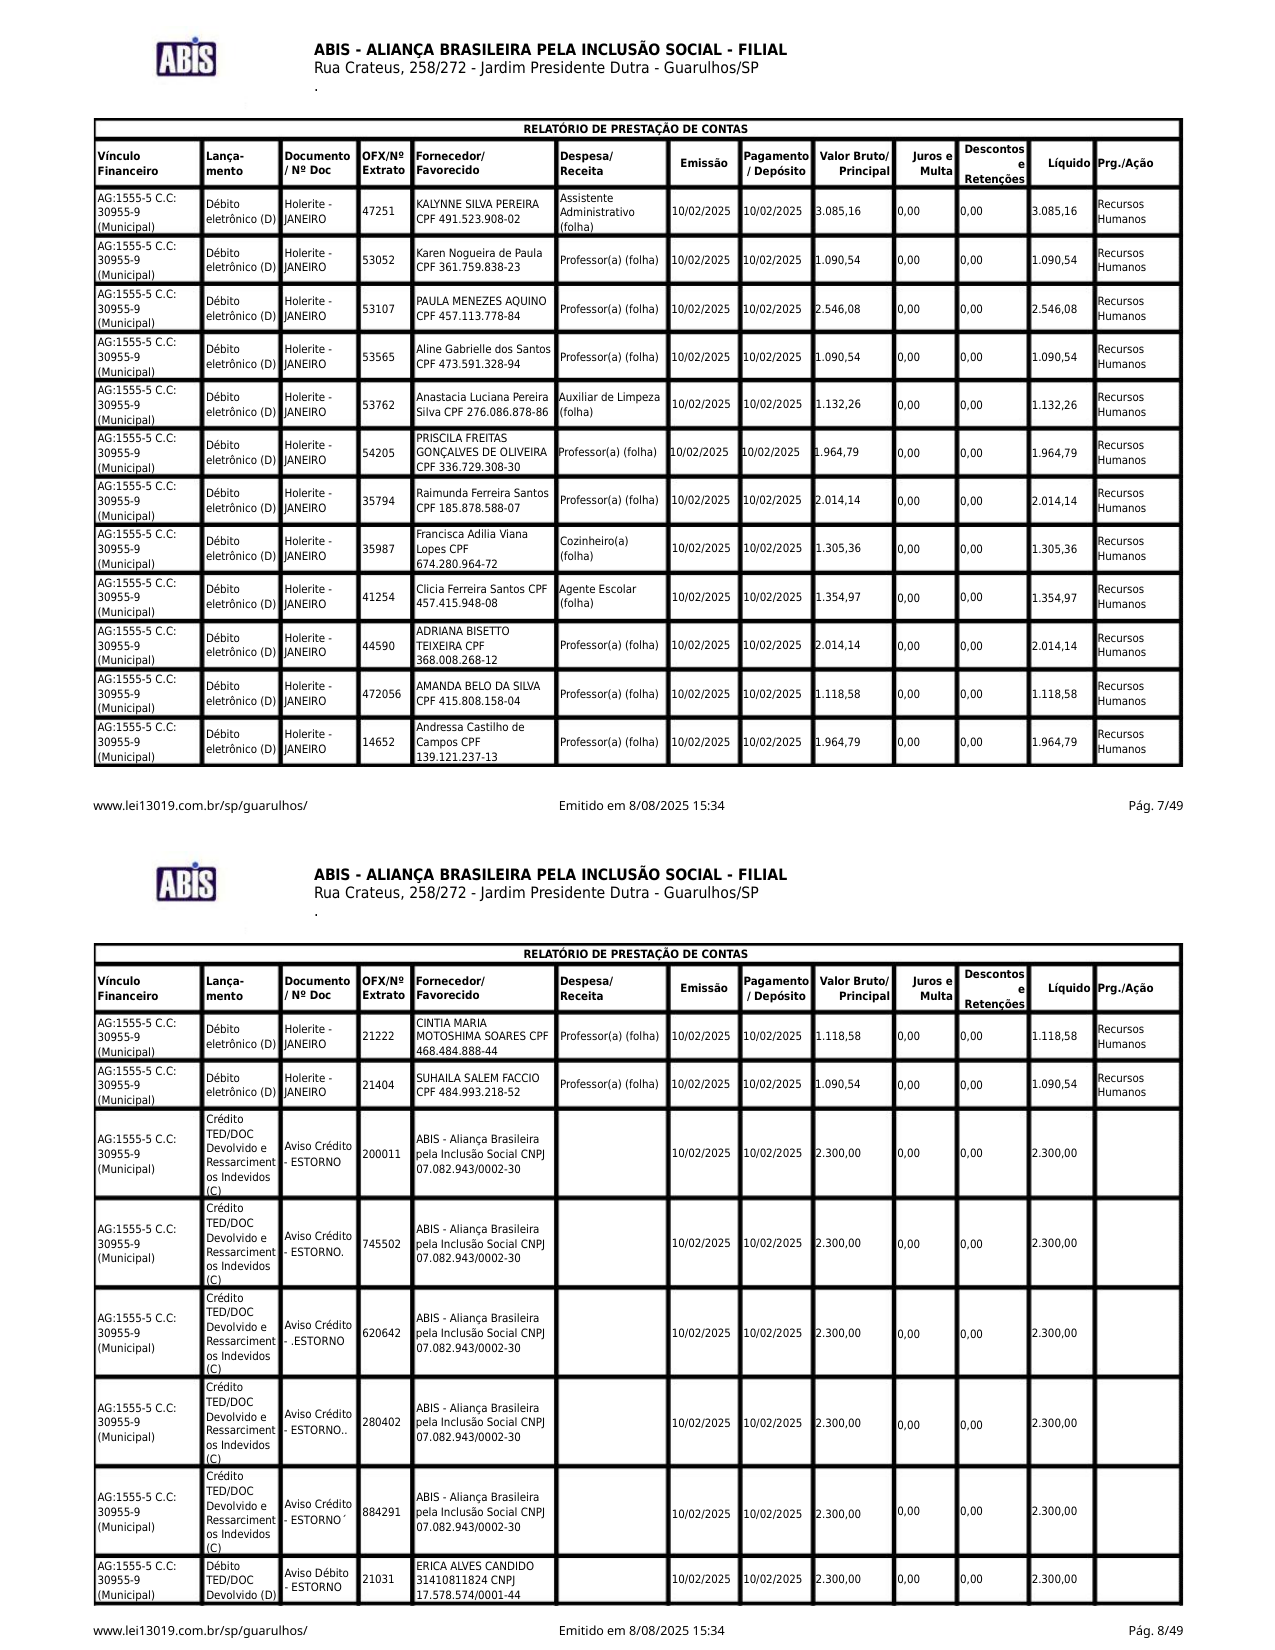

ABIS - ALIANÇA BRASILEIRA PELA INCLUSÃO SOCIAL - FILIAL
Rua Crateus, 258/272 - Jardim Presidente Dutra - Guarulhos/SP
.
RELATÓRIO DE PRESTAÇÃO DE CONTAS
Descontos
e
Retenções
Vínculo
Financeiro
Lança-
mento
Documento OFX/Nº Fornecedor/
Despesa/
Receita
Pagamento Valor Bruto/
/ Depósito Principal
Juros e
Multa
Emissão
Líquido Prg./Ação
/ Nº Doc
Extrato Favorecido
AG:1555-5 C.C:
30955-9
(Municipal)
Assistente
Administrativo
(folha)
Débito
eletrônico (D) JANEIRO
Holerite -
KALYNNE SILVA PEREIRA
CPF 491.523.908-02
Recursos
Humanos
47251
53052
53107
53565
53762
54205
35794
35987
41254
44590
472056
14652
10/02/2025 10/02/2025 3.085,16
0,00
0,00
0,00
0,00
0,00
0,00
0,00
0,00
0,00
0,00
0,00
0,00
0,00
3.085,16
AG:1555-5 C.C:
30955-9
(Municipal)
Débito
eletrônico (D) JANEIRO
Holerite -
Karen Nogueira de Paula
CPF 361.759.838-23
Recursos
Humanos
Professor(a) (folha) 10/02/2025 10/02/2025 1.090,54
Professor(a) (folha) 10/02/2025 10/02/2025 2.546,08
Professor(a) (folha) 10/02/2025 10/02/2025 1.090,54
0,00
0,00
0,00
0,00
0,00
0,00
0,00
0,00
0,00
0,00
0,00
1.090,54
2.546,08
1.090,54
1.132,26
1.964,79
2.014,14
1.305,36
1.354,97
2.014,14
1.118,58
1.964,79
AG:1555-5 C.C:
30955-9
(Municipal)
Débito
eletrônico (D) JANEIRO
Holerite -
PAULA MENEZES AQUINO
CPF 457.113.778-84
Recursos
Humanos
AG:1555-5 C.C:
30955-9
(Municipal)
Débito
eletrônico (D) JANEIRO
Holerite -
Aline Gabrielle dos Santos
CPF 473.591.328-94
Recursos
Humanos
AG:1555-5 C.C:
30955-9
(Municipal)
Débito
eletrônico (D) JANEIRO
Holerite -
Anastacia Luciana Pereira Auxiliar de Limpeza
Silva CPF 276.086.878-86 (folha)
Recursos
Humanos
10/02/2025 10/02/2025 1.132,26
AG:1555-5 C.C:
30955-9
(Municipal)
PRISCILA FREITAS
Débito
eletrônico (D) JANEIRO
Holerite -
Recursos
Humanos
GONÇALVES DE OLIVEIRA Professor(a) (folha) 10/02/2025 10/02/2025 1.964,79
CPF 336.729.308-30
AG:1555-5 C.C:
30955-9
(Municipal)
Débito
eletrônico (D) JANEIRO
Holerite -
Raimunda Ferreira Santos
CPF 185.878.588-07
Recursos
Humanos
Professor(a) (folha) 10/02/2025 10/02/2025 2.014,14
AG:1555-5 C.C:
30955-9
(Municipal)
Francisca Adilia Viana
Lopes CPF
674.280.964-72
Débito
eletrônico (D) JANEIRO
Holerite -
Cozinheiro(a)
(folha)
Recursos
Humanos
10/02/2025 10/02/2025 1.305,36
10/02/2025 10/02/2025 1.354,97
AG:1555-5 C.C:
30955-9
(Municipal)
Débito
eletrônico (D) JANEIRO
Holerite -
Clicia Ferreira Santos CPF Agente Escolar
Recursos
Humanos
457.415.948-08
(folha)
AG:1555-5 C.C:
30955-9
(Municipal)
ADRIANA BISETTO
TEIXEIRA CPF
368.008.268-12
Débito
eletrônico (D) JANEIRO
Holerite -
Recursos
Humanos
Professor(a) (folha) 10/02/2025 10/02/2025 2.014,14
Professor(a) (folha) 10/02/2025 10/02/2025 1.118,58
Professor(a) (folha) 10/02/2025 10/02/2025 1.964,79
AG:1555-5 C.C:
30955-9
(Municipal)
Débito
eletrônico (D) JANEIRO
Holerite -
AMANDA BELO DA SILVA
CPF 415.808.158-04
Recursos
Humanos
AG:1555-5 C.C:
30955-9
(Municipal)
Andressa Castilho de
Campos CPF
139.121.237-13
Débito
eletrônico (D) JANEIRO
Holerite -
Recursos
Humanos
www.lei13019.com.br/sp/guarulhos/
Emitido em 8/08/2025 15:34
Pág. 7/49
ABIS - ALIANÇA BRASILEIRA PELA INCLUSÃO SOCIAL - FILIAL
Rua Crateus, 258/272 - Jardim Presidente Dutra - Guarulhos/SP
.
RELATÓRIO DE PRESTAÇÃO DE CONTAS
Descontos
e
Retenções
Vínculo
Financeiro
Lança-
mento
Documento OFX/Nº Fornecedor/
Despesa/
Receita
Pagamento Valor Bruto/
/ Depósito Principal
Juros e
Multa
Emissão
Líquido Prg./Ação
/ Nº Doc
Extrato Favorecido
AG:1555-5 C.C:
30955-9
(Municipal)
CINTIA MARIA
Débito
eletrônico (D) JANEIRO
Holerite -
Recursos
Humanos
21222
21404
MOTOSHIMA SOARES CPF Professor(a) (folha) 10/02/2025 10/02/2025 1.118,58
468.484.888-44
0,00
0,00
0,00
0,00
1.118,58
AG:1555-5 C.C:
30955-9
(Municipal)
Débito Holerite -
eletrônico (D) JANEIRO
SUHAILA SALEM FACCIO
CPF 484.993.218-52
Recursos
Humanos
Professor(a) (folha) 10/02/2025 10/02/2025 1.090,54
1.090,54
2.300,00
Crédito
TED/DOC
Devolvido e
Ressarciment - ESTORNO
os Indevidos
(C)
AG:1555-5 C.C:
30955-9
(Municipal)
ABIS - Aliança Brasileira
200011 pela Inclusão Social CNPJ
07.082.943/0002-30
Aviso Crédito
10/02/2025 10/02/2025 2.300,00
0,00
0,00
0,00
0,00
0,00
0,00
0,00
0,00
Crédito
TED/DOC
Devolvido e
Ressarciment - ESTORNO.
os Indevidos
(C)
AG:1555-5 C.C:
30955-9
(Municipal)
ABIS - Aliança Brasileira
745502 pela Inclusão Social CNPJ
07.082.943/0002-30
Aviso Crédito
10/02/2025 10/02/2025 2.300,00
10/02/2025 10/02/2025 2.300,00
10/02/2025 10/02/2025 2.300,00
10/02/2025 10/02/2025 2.300,00
2.300,00
2.300,00
2.300,00
Crédito
TED/DOC
Devolvido e
Ressarciment - .ESTORNO
os Indevidos
(C)
AG:1555-5 C.C:
30955-9
(Municipal)
ABIS - Aliança Brasileira
620642 pela Inclusão Social CNPJ
07.082.943/0002-30
Aviso Crédito
Crédito
TED/DOC
Devolvido e
Ressarciment - ESTORNO..
os Indevidos
(C)
AG:1555-5 C.C:
30955-9
(Municipal)
ABIS - Aliança Brasileira
280402 pela Inclusão Social CNPJ
07.082.943/0002-30
Aviso Crédito
Crédito
TED/DOC
Devolvido e
Ressarciment - ESTORNO´
os Indevidos
(C)
AG:1555-5 C.C:
30955-9
(Municipal)
ABIS - Aliança Brasileira
884291 pela Inclusão Social CNPJ
07.082.943/0002-30
Aviso Crédito
0,00
0,00
0,00
0,00
2.300,00
2.300,00
AG:1555-5 C.C:
30955-9
(Municipal)
Débito
TED/DOC
Devolvido (D)
ERICA ALVES CANDIDO
31410811824 CNPJ
17.578.574/0001-44
Aviso Débito
- ESTORNO
21031
10/02/2025 10/02/2025 2.300,00
www.lei13019.com.br/sp/guarulhos/
Emitido em 8/08/2025 15:34
Pág. 8/49